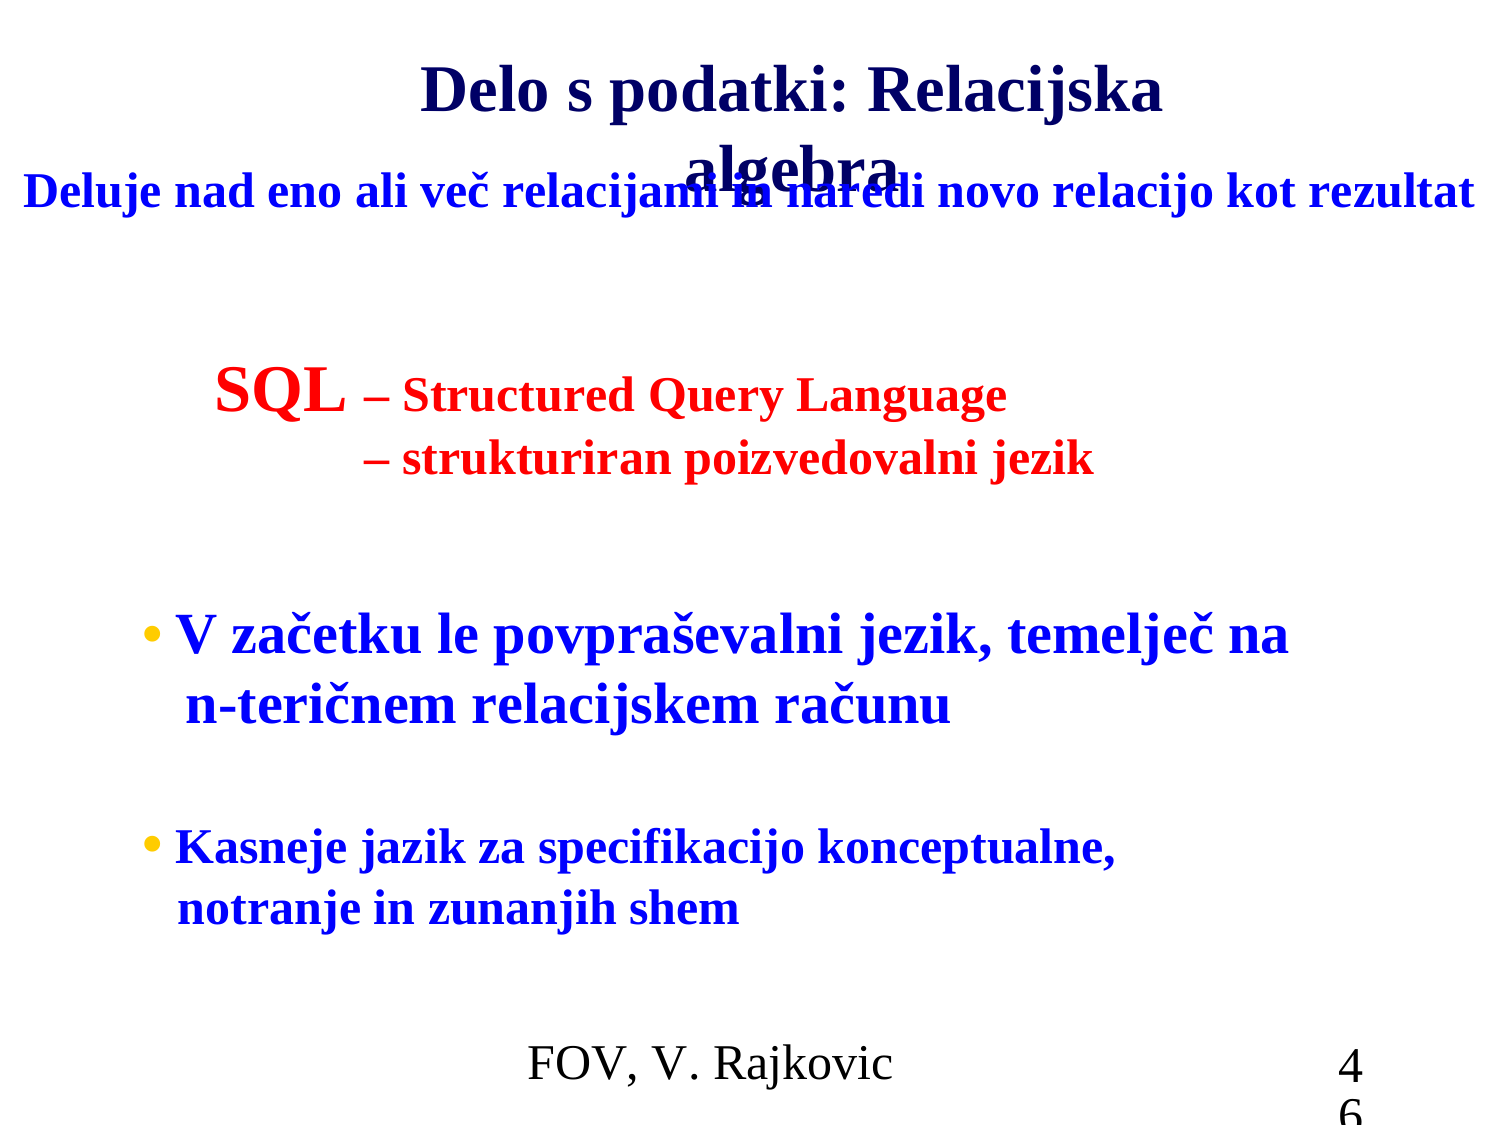

Delo s podatki: Relacijska algebra
Deluje nad eno ali več relacijami in naredi novo relacijo kot rezultat
SQL	– Structured Query Language
	– strukturiran poizvedovalni jezik
 • V začetku le povpraševalni jezik, temelječ na
 n-teričnem relacijskem računu
 • Kasneje jazik za specifikacijo konceptualne,
 notranje in zunanjih shem
FOV, V. Rajkovic
46